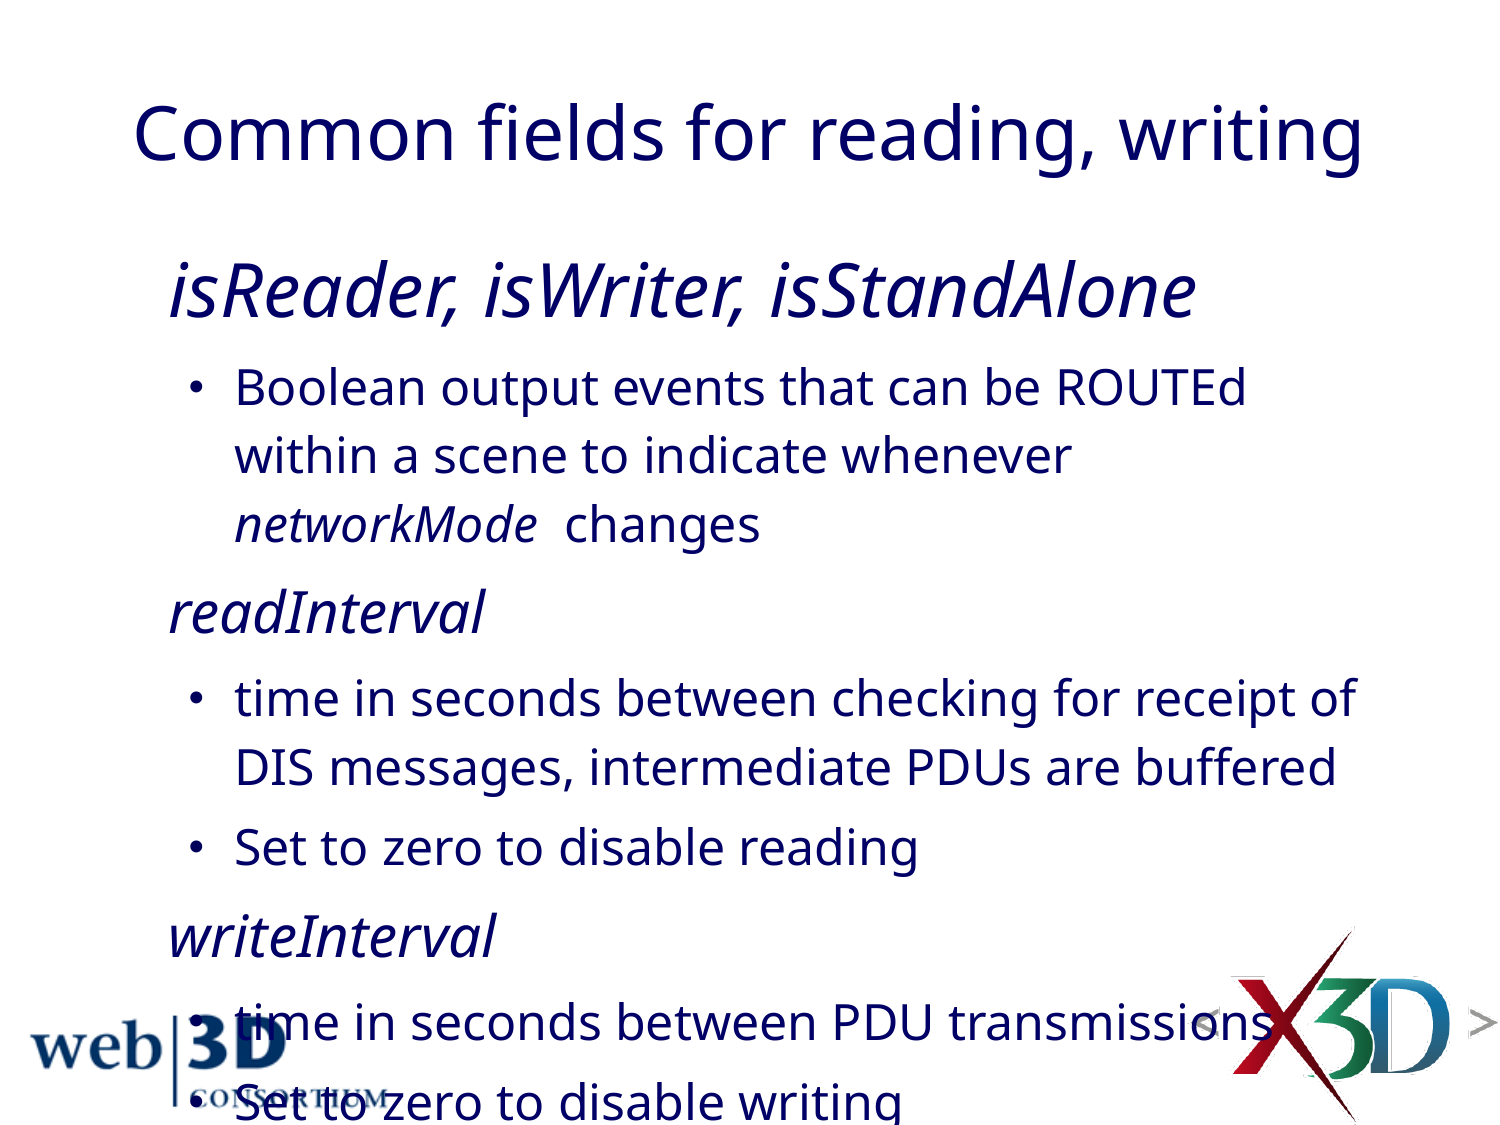

# Common fields for reading, writing
isReader, isWriter, isStandAlone
Boolean output events that can be ROUTEd within a scene to indicate whenever networkMode changes
readInterval
time in seconds between checking for receipt of DIS messages, intermediate PDUs are buffered
Set to zero to disable reading
writeInterval
time in seconds between PDU transmissions
Set to zero to disable writing